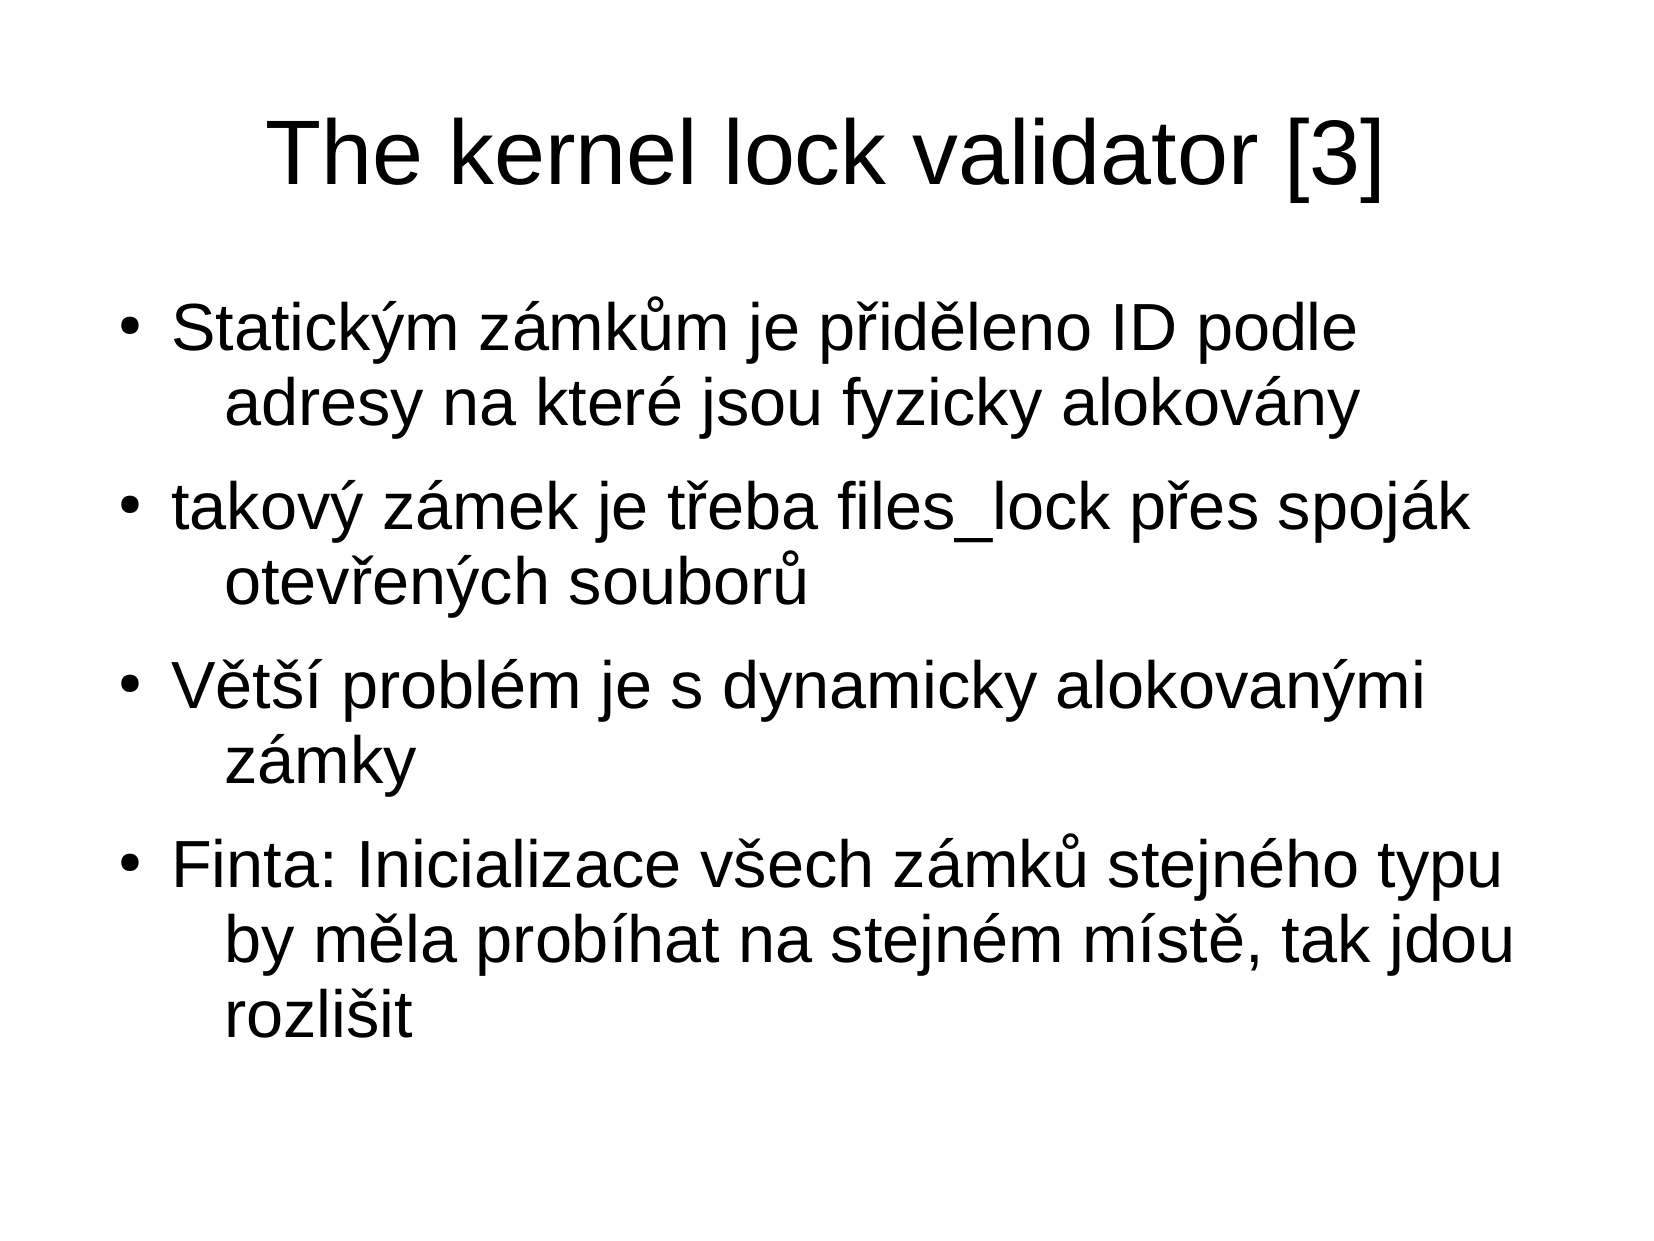

# The kernel lock validator [3]
Statickým zámkům je přiděleno ID podle adresy na které jsou fyzicky alokovány
takový zámek je třeba files_lock přes spoják otevřených souborů
Větší problém je s dynamicky alokovanými zámky
Finta: Inicializace všech zámků stejného typu by měla probíhat na stejném místě, tak jdou rozlišit